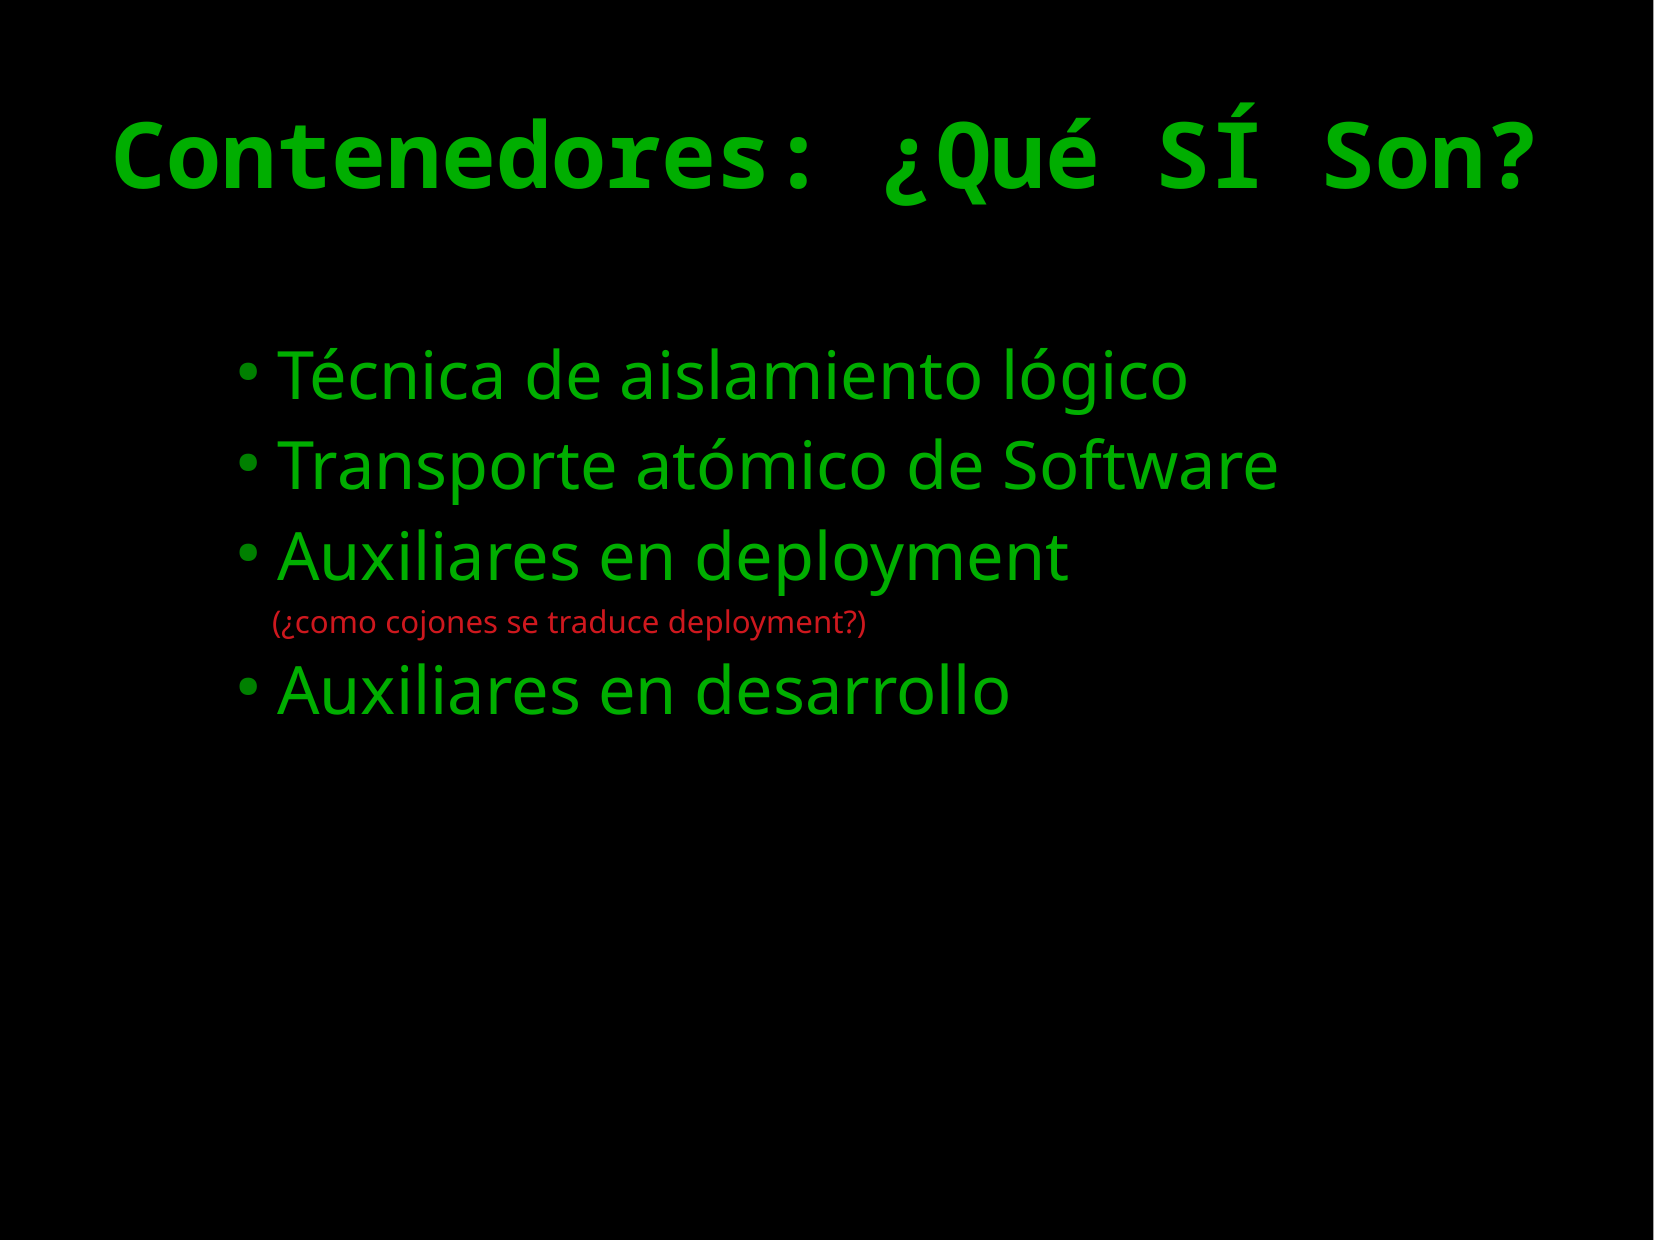

# Contenedores: ¿Qué SÍ Son?
 Técnica de aislamiento lógico
 Transporte atómico de Software
 Auxiliares en deployment
 (¿como cojones se traduce deployment?)
 Auxiliares en desarrollo